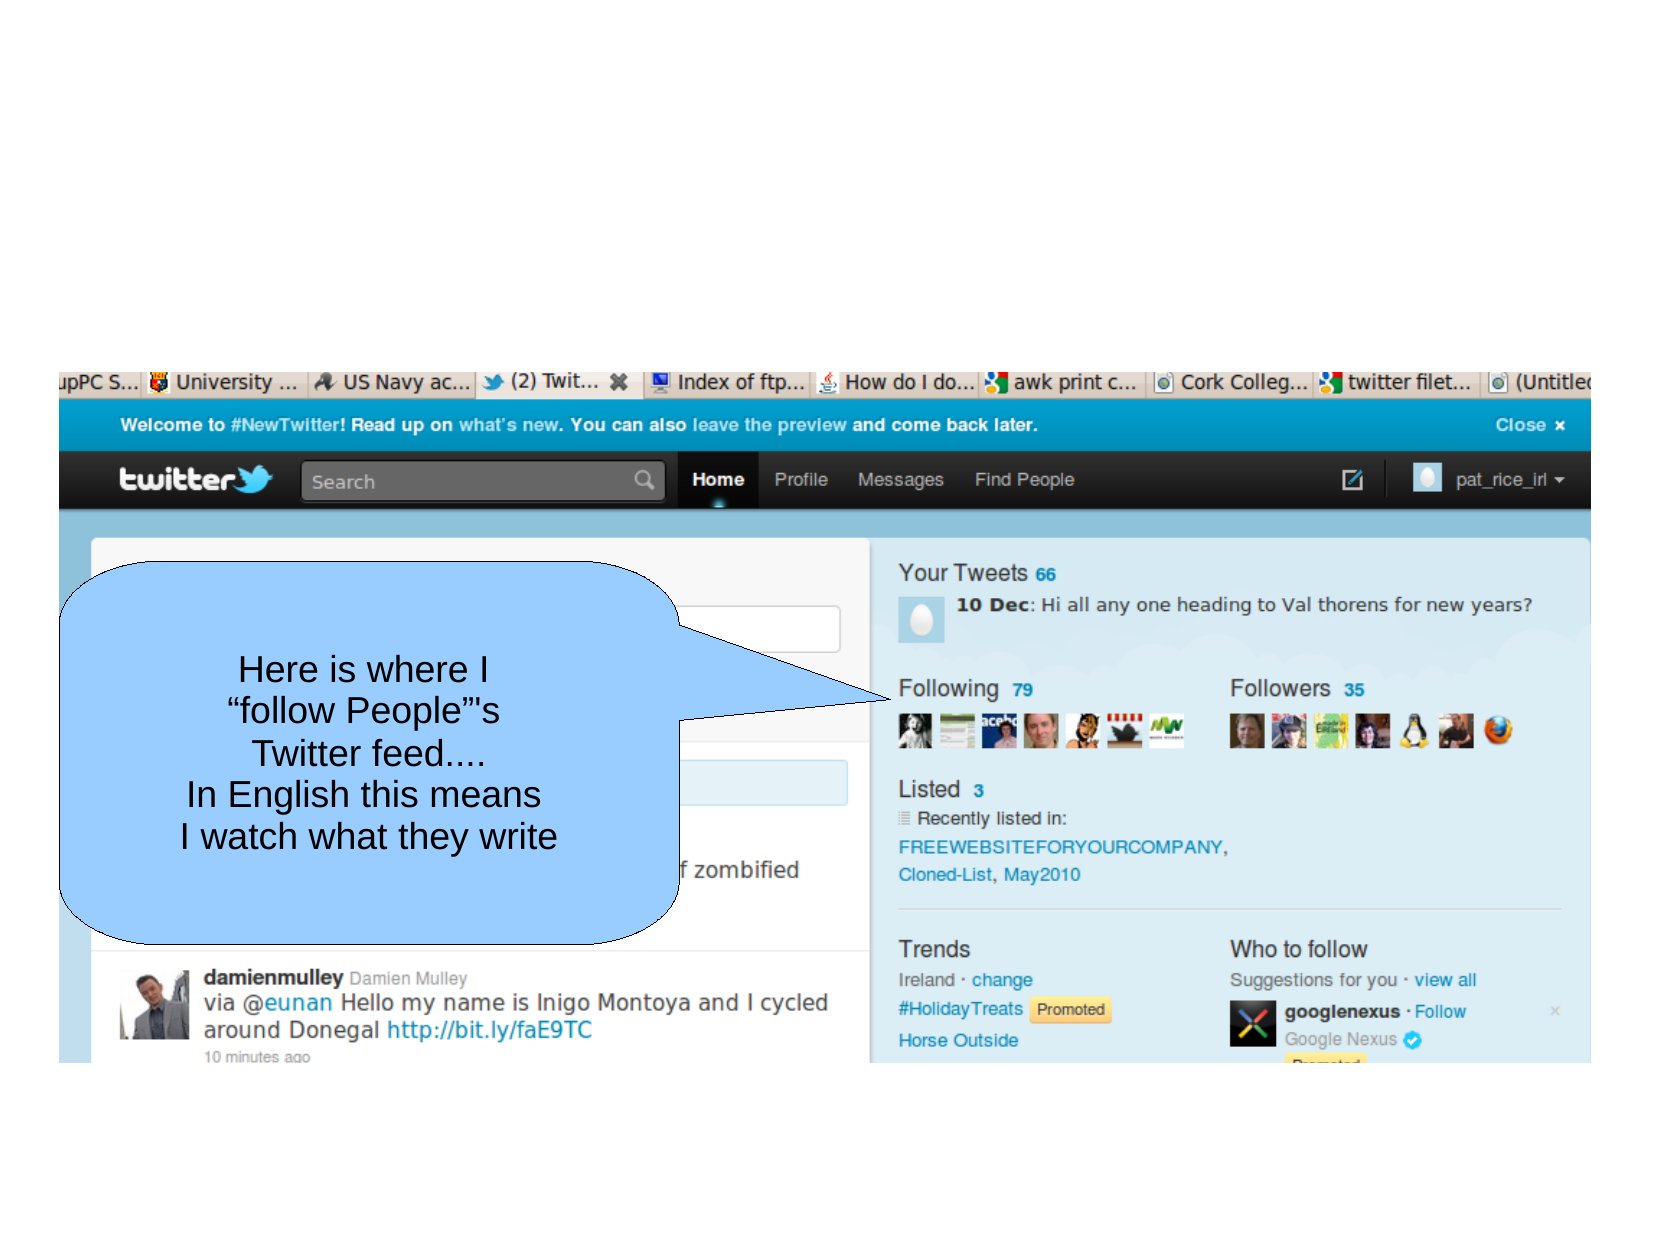

Here is where I
“follow People”'s
Twitter feed....
In English this means
I watch what they write